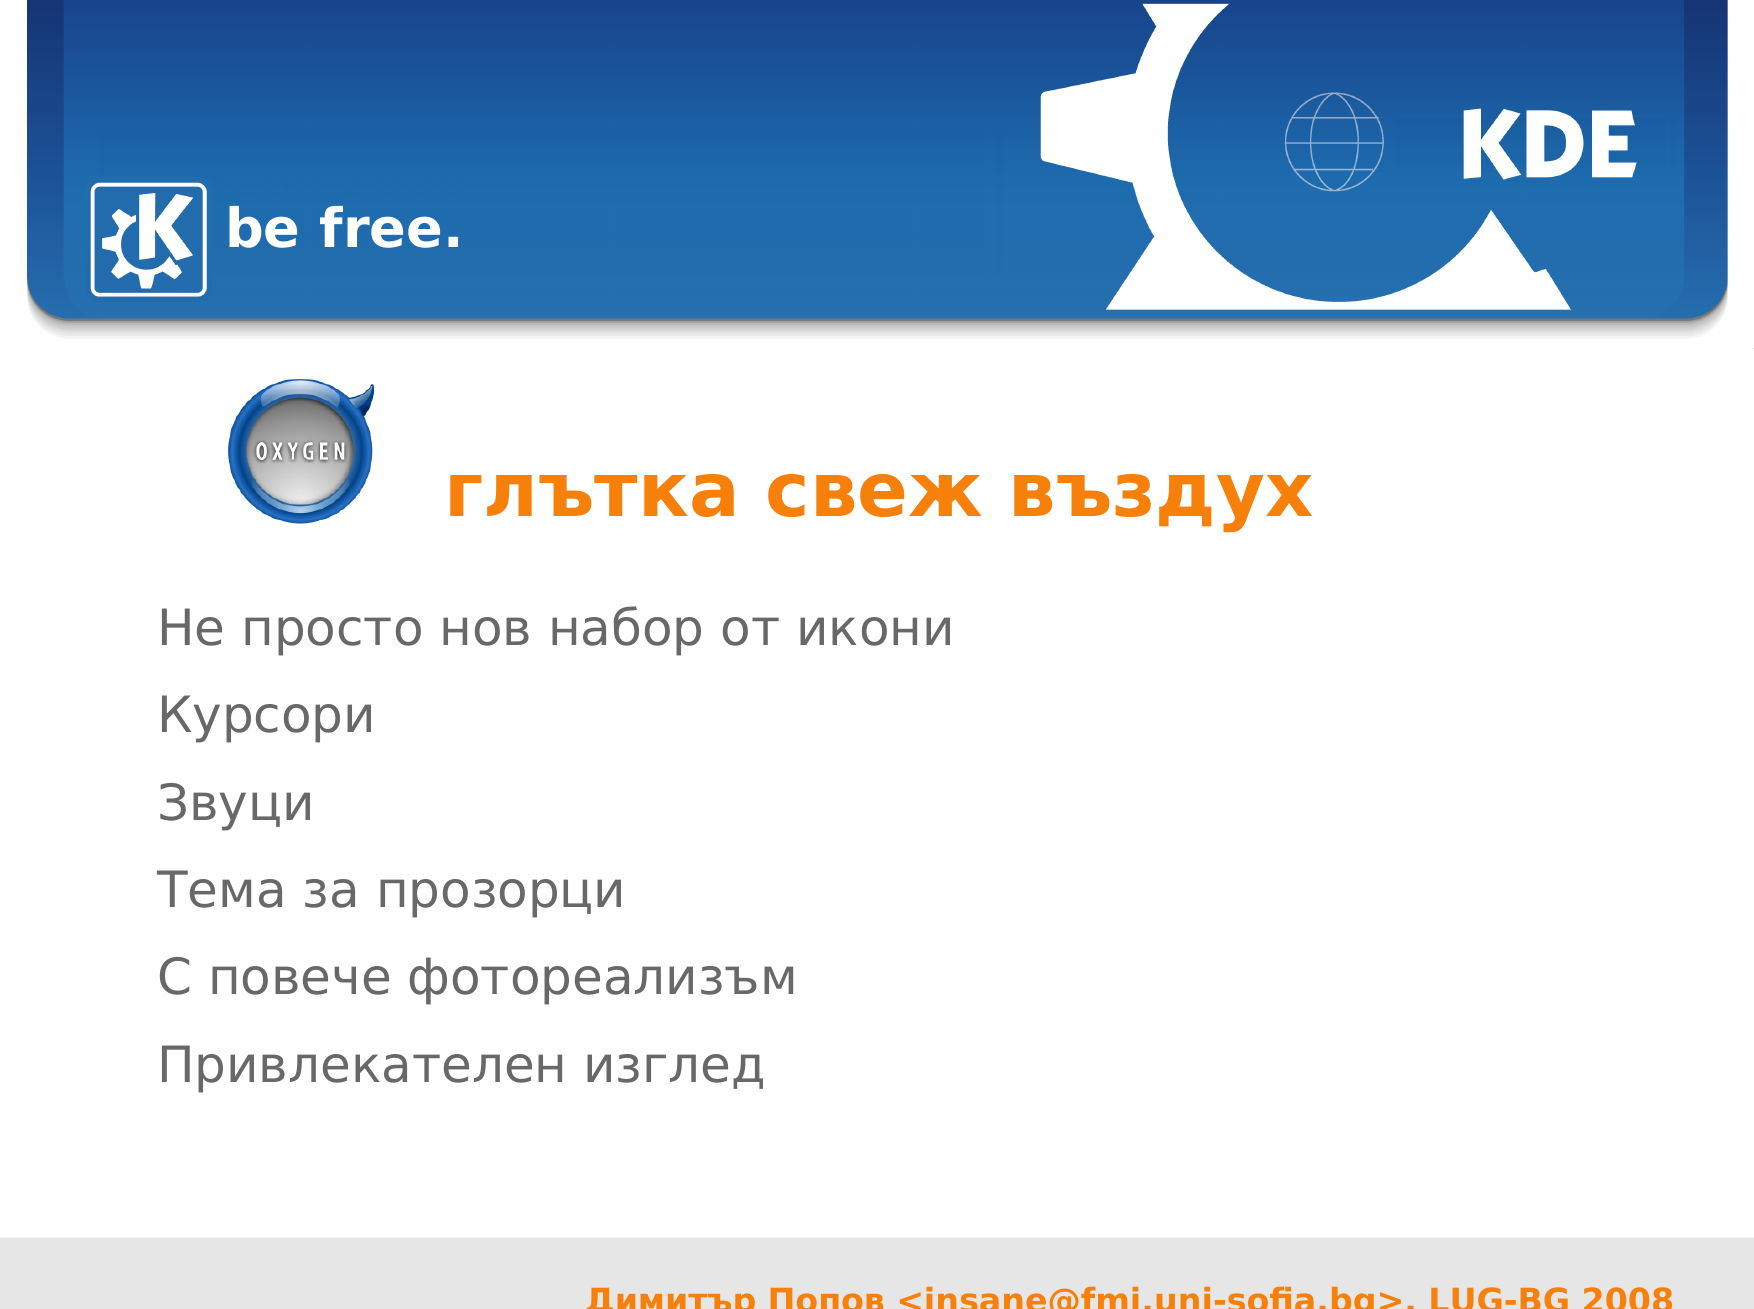

# be free.
глътка свеж въздух
Не просто нов набор от икони
Курсори
Звуци
Тема за прозорци
С повече фотореализъм
Привлекателен изглед